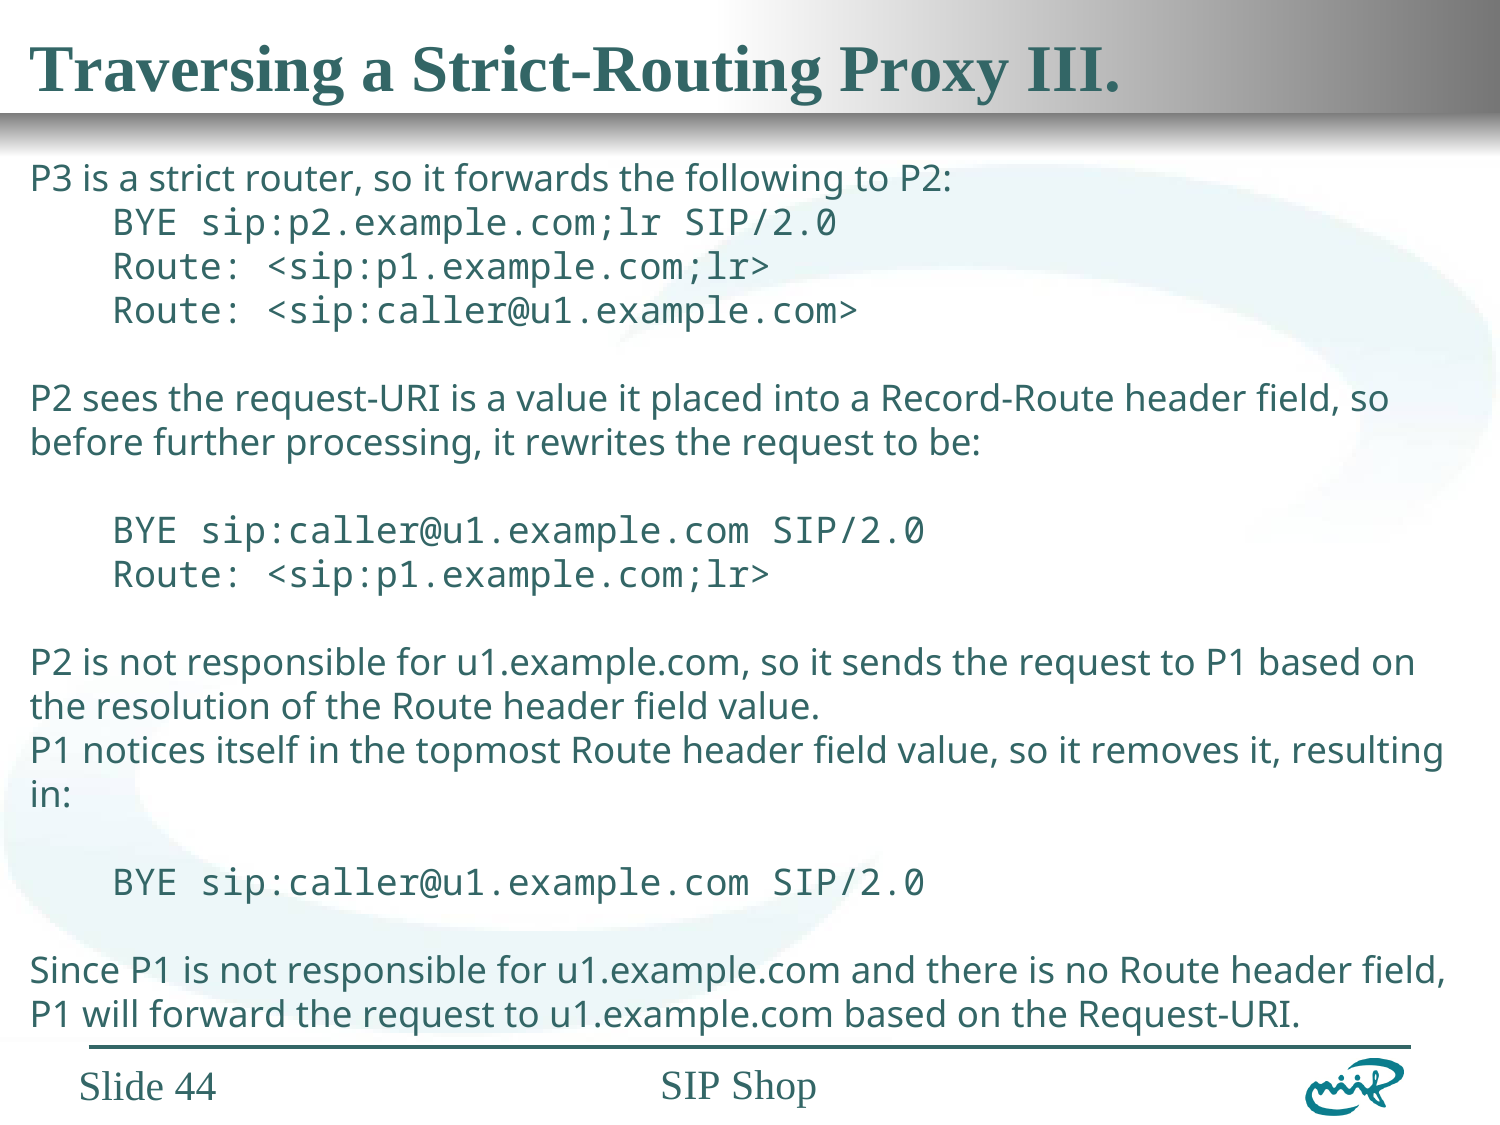

# Traversing a Strict-Routing Proxy III.
P3 is a strict router, so it forwards the following to P2:
	BYE sip:p2.example.com;lr SIP/2.0
	Route: <sip:p1.example.com;lr>
	Route: <sip:caller@u1.example.com>
P2 sees the request-URI is a value it placed into a Record-Route header field, so before further processing, it rewrites the request to be:
	BYE sip:caller@u1.example.com SIP/2.0
	Route: <sip:p1.example.com;lr>
P2 is not responsible for u1.example.com, so it sends the request to P1 based on the resolution of the Route header field value.
P1 notices itself in the topmost Route header field value, so it removes it, resulting in:
	BYE sip:caller@u1.example.com SIP/2.0
Since P1 is not responsible for u1.example.com and there is no Route header field, P1 will forward the request to u1.example.com based on the Request-URI.
44